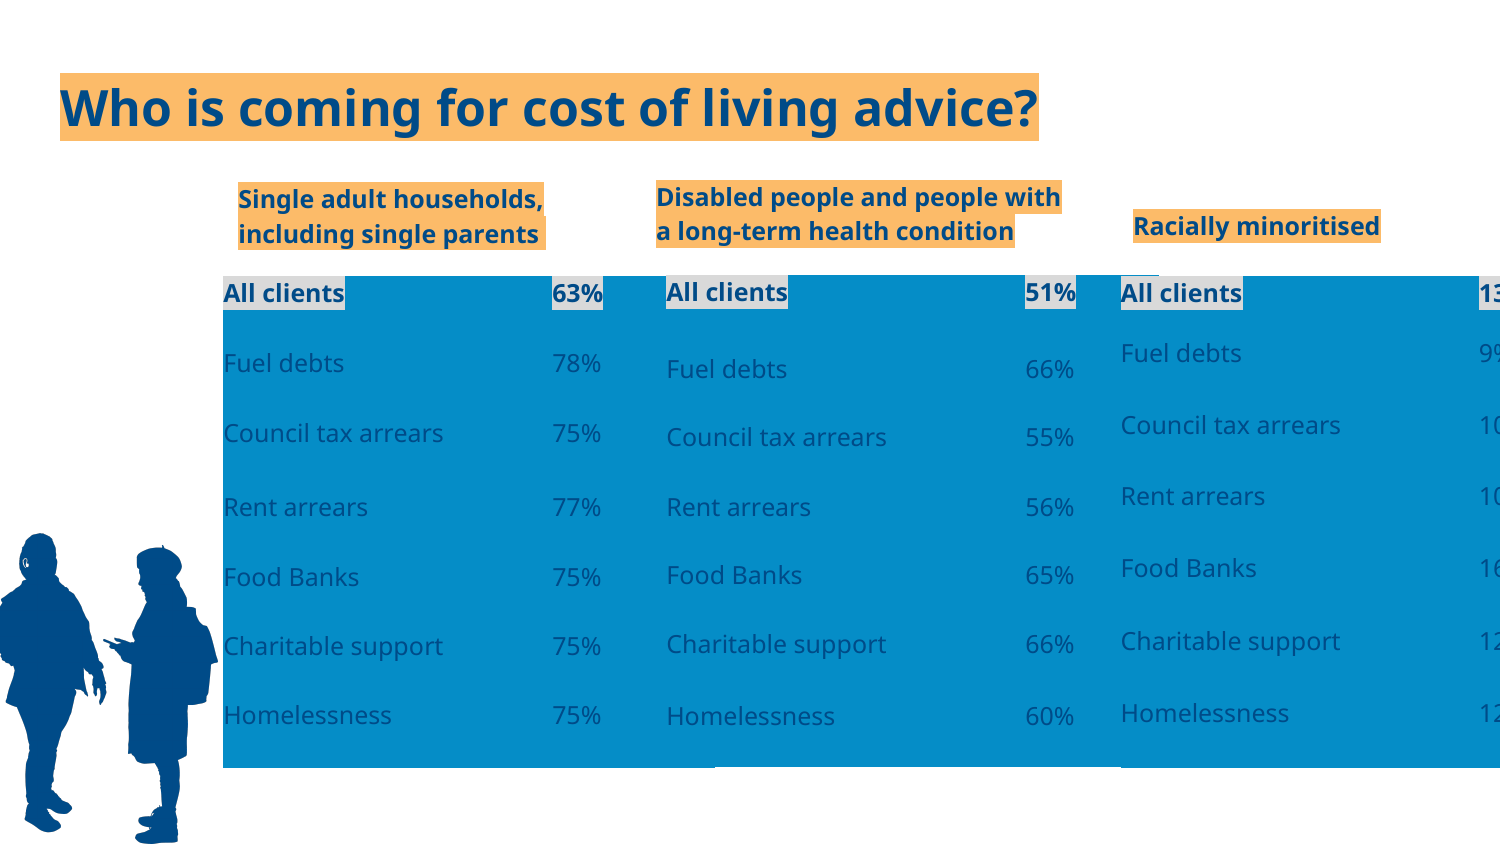

# Who is coming for cost of living advice?
Disabled people and people with a long-term health condition
Single adult households, including single parents
Racially minoritised
| All clients | 51% |
| --- | --- |
| Fuel debts | 66% |
| Council tax arrears | 55% |
| Rent arrears | 56% |
| Food Banks | 65% |
| Charitable support | 66% |
| Homelessness | 60% |
| All clients | 63% |
| --- | --- |
| Fuel debts | 78% |
| Council tax arrears | 75% |
| Rent arrears | 77% |
| Food Banks | 75% |
| Charitable support | 75% |
| Homelessness | 75% |
| All clients | 13% |
| --- | --- |
| Fuel debts | 9% |
| Council tax arrears | 10% |
| Rent arrears | 10% |
| Food Banks | 16% |
| Charitable support | 12% |
| Homelessness | 12% |